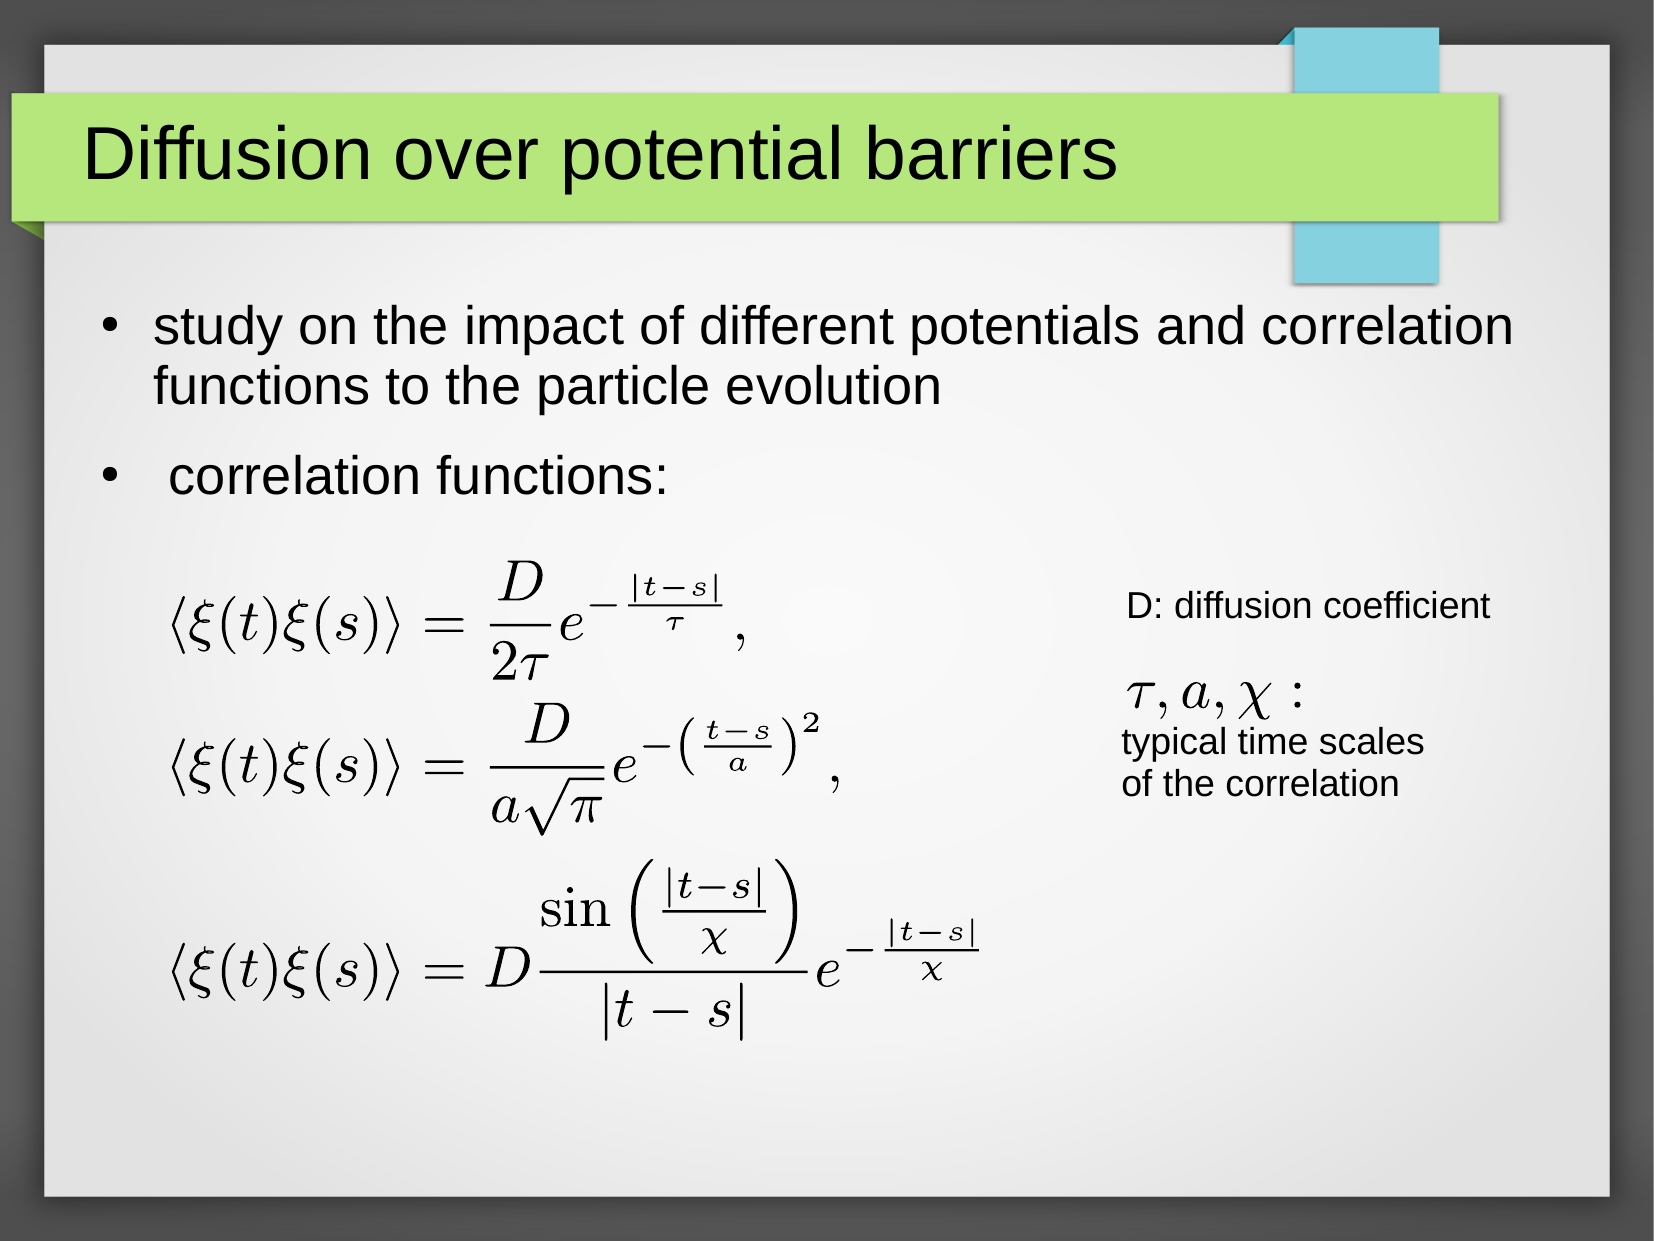

# Diffusion over potential barriers
study on the impact of different potentials and correlation functions to the particle evolution
 correlation functions:
D: diffusion coefficient
typical time scales
of the correlation